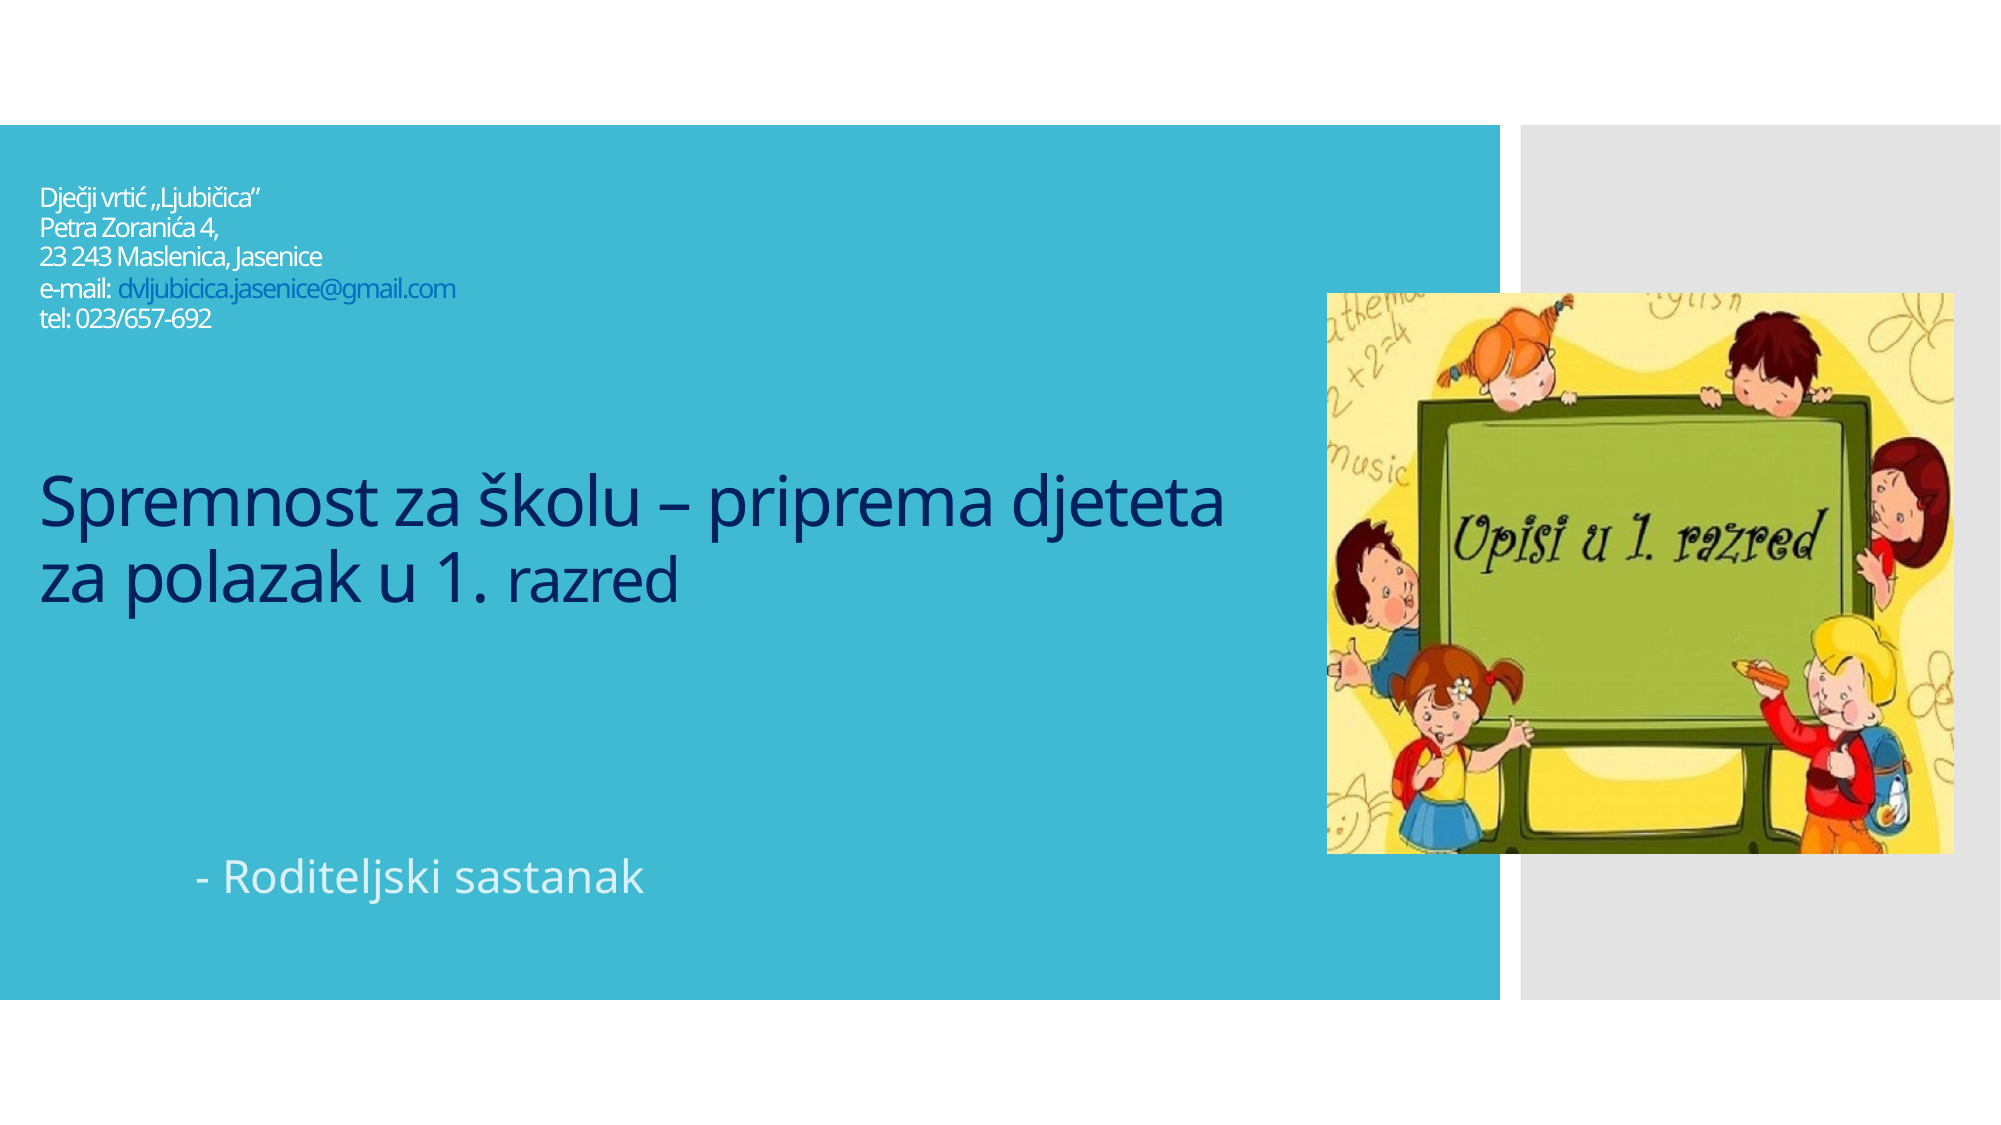

# Dječji vrtić „Ljubičica” Petra Zoranića 4, 23 243 Maslenica, Jasenice e-mail: dvljubicica.jasenice@gmail.com tel: 023/657-692 Spremnost za školu – priprema djeteta za polazak u 1. razred
- Roditeljski sastanak